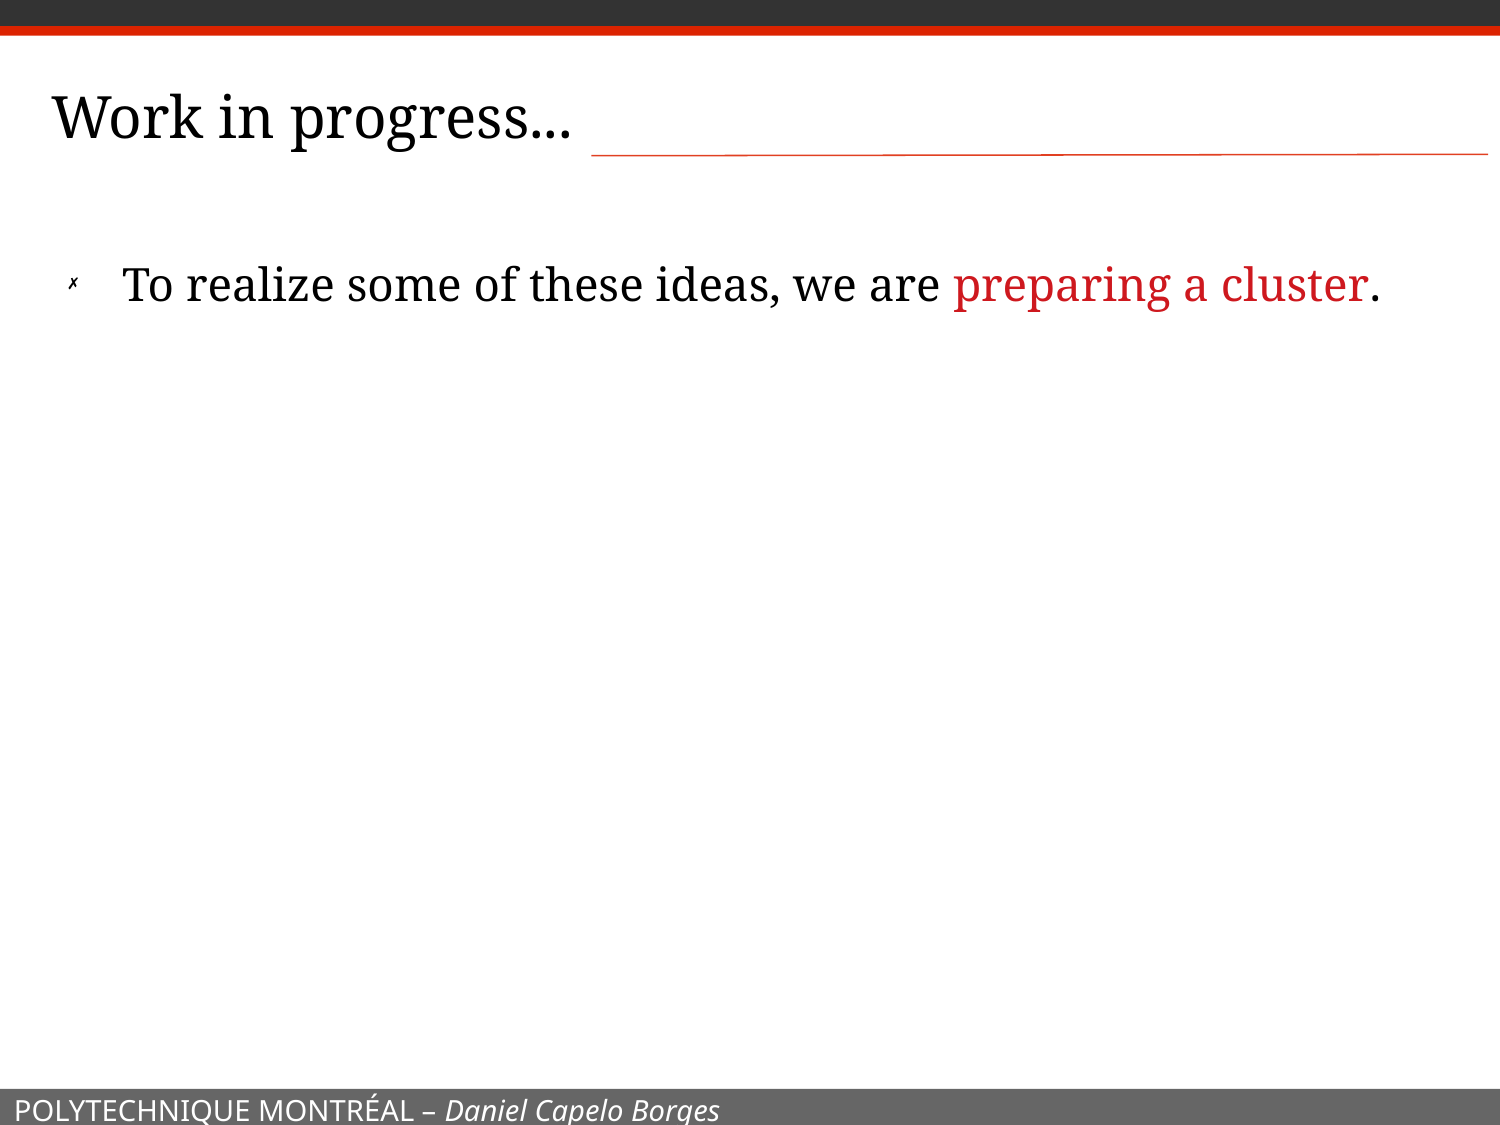

# Work in progress...
To realize some of these ideas, we are preparing a cluster.